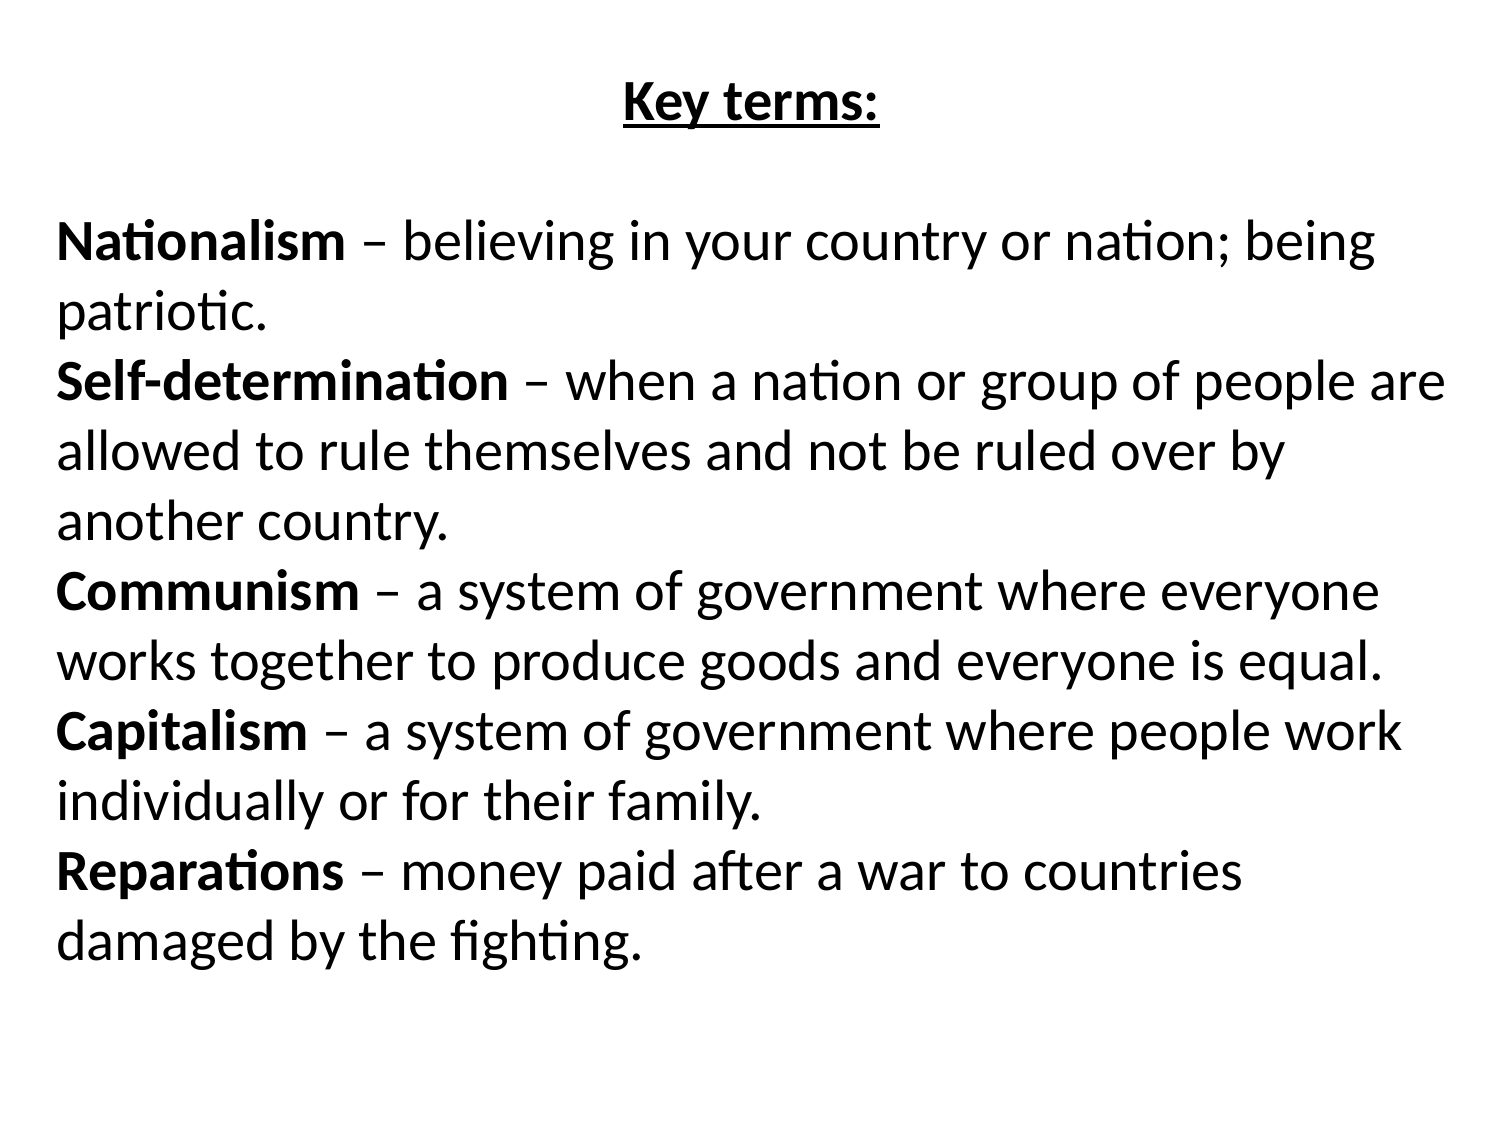

Key terms:
Nationalism – believing in your country or nation; being patriotic.
Self-determination – when a nation or group of people are allowed to rule themselves and not be ruled over by another country.
Communism – a system of government where everyone works together to produce goods and everyone is equal.
Capitalism – a system of government where people work individually or for their family.
Reparations – money paid after a war to countries damaged by the fighting.